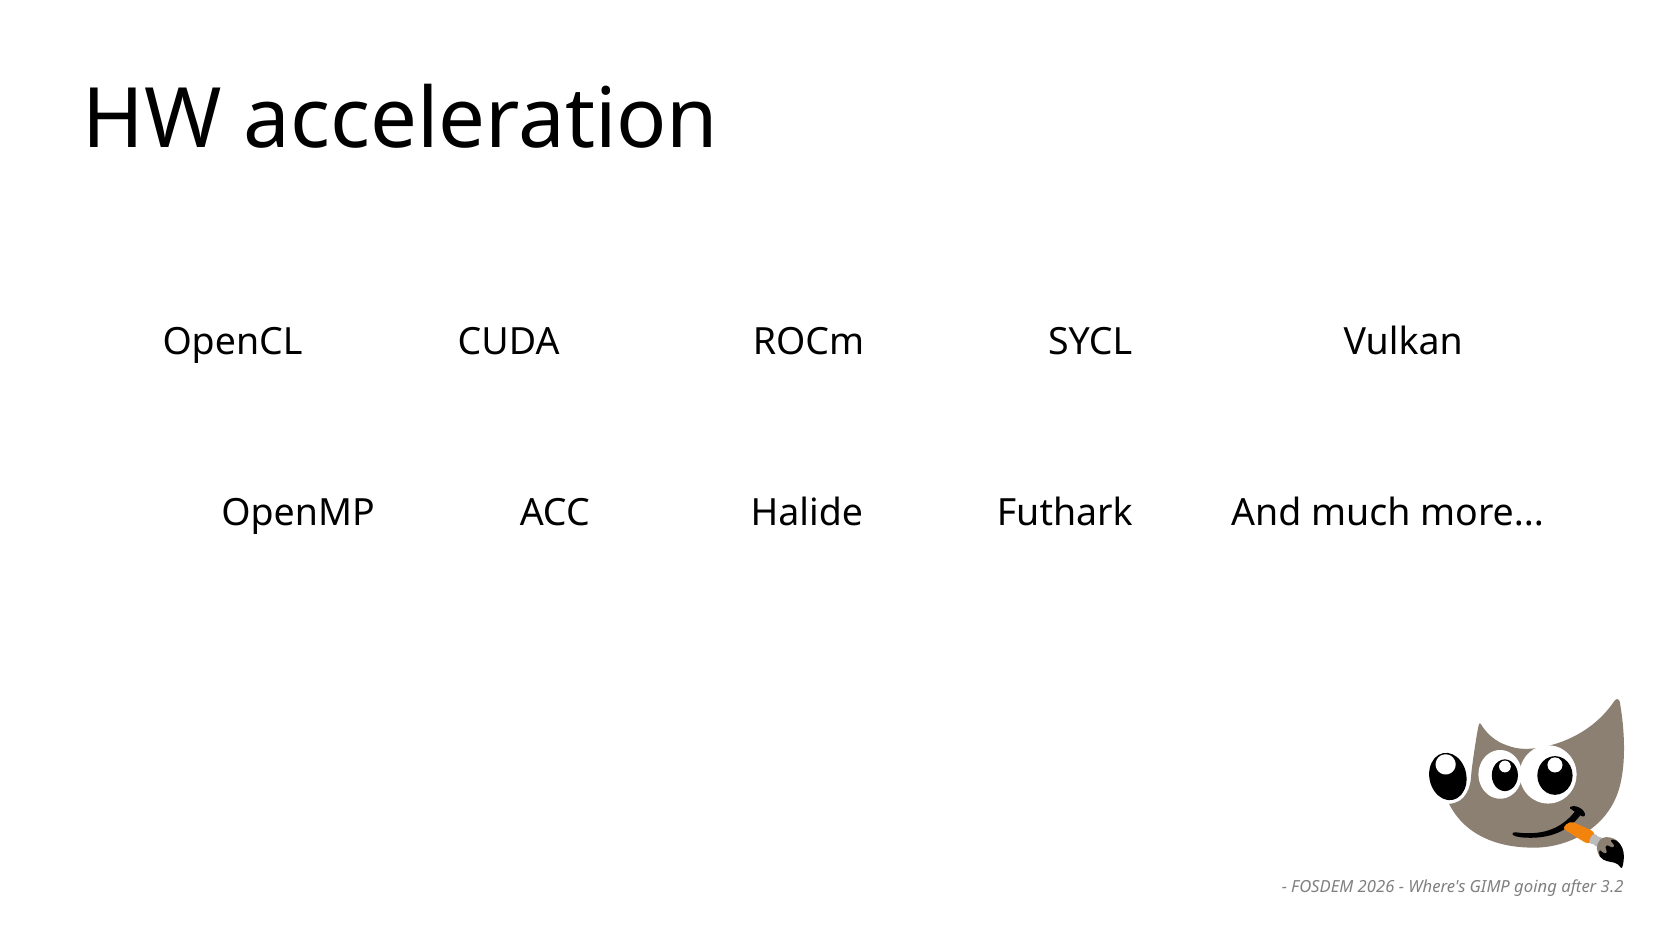

# HW acceleration
OpenCL
CUDA
ROCm
SYCL
Vulkan
OpenMP
ACC
Halide
Futhark
And much more...